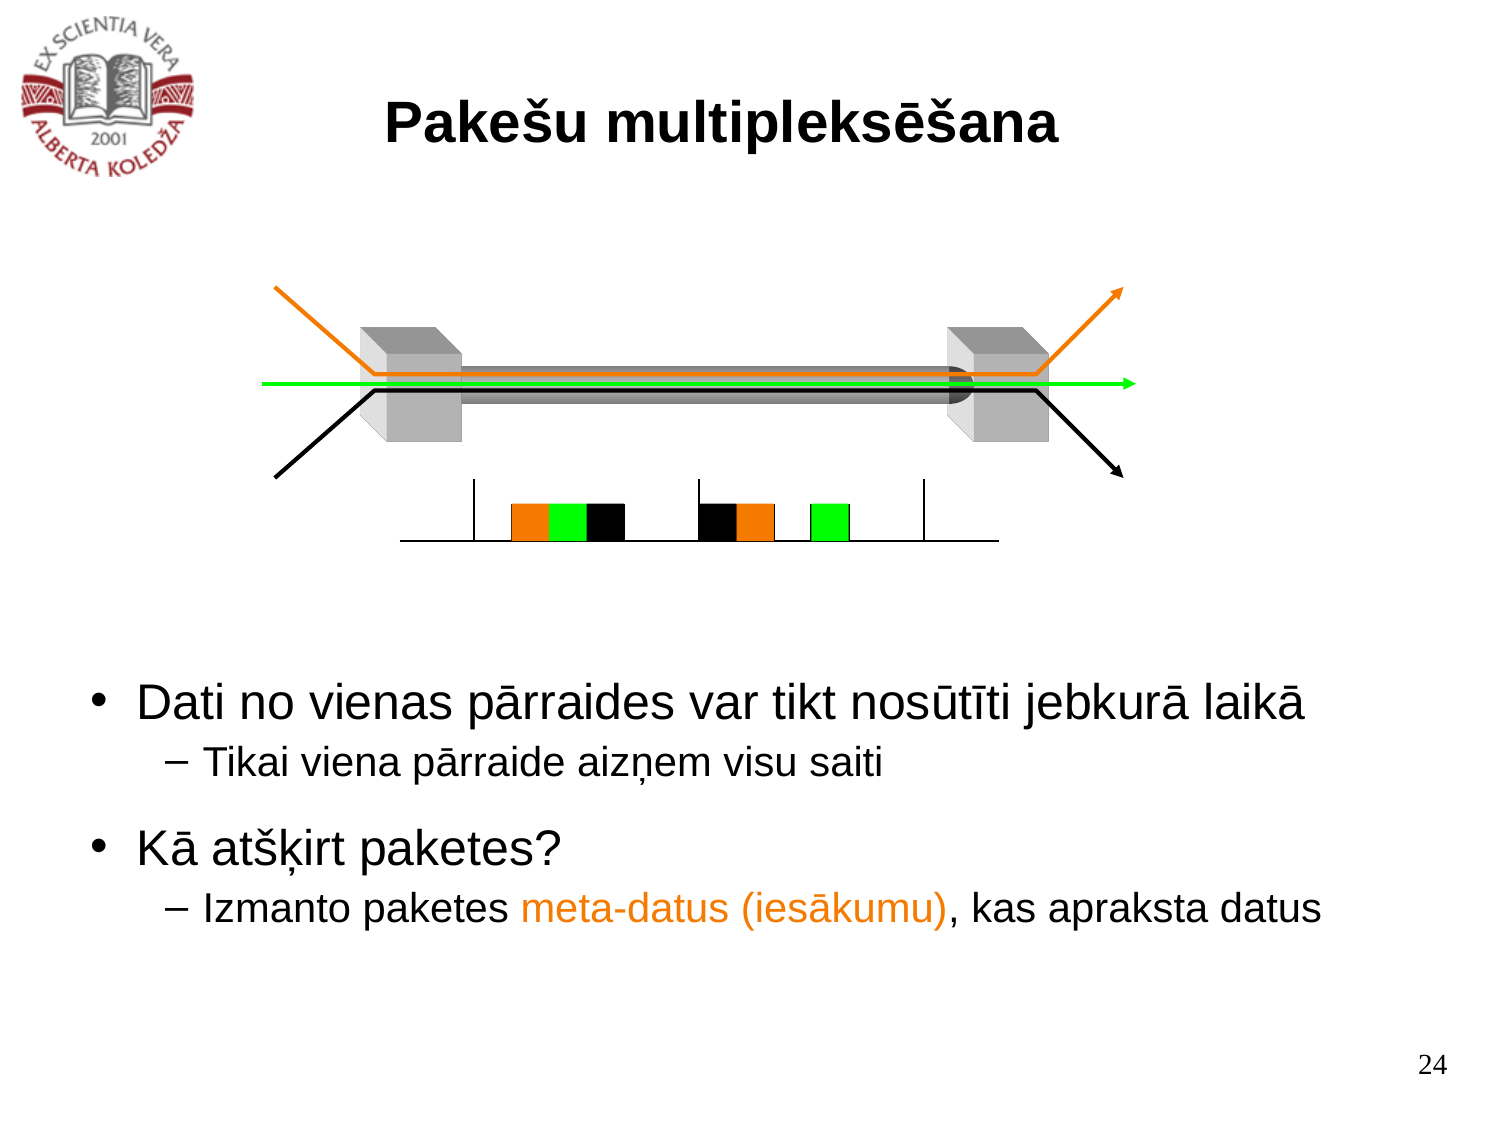

# Pakešu multipleksēšana
Dati no vienas pārraides var tikt nosūtīti jebkurā laikā
Tikai viena pārraide aizņem visu saiti
Kā atšķirt paketes?
Izmanto paketes meta-datus (iesākumu), kas apraksta datus